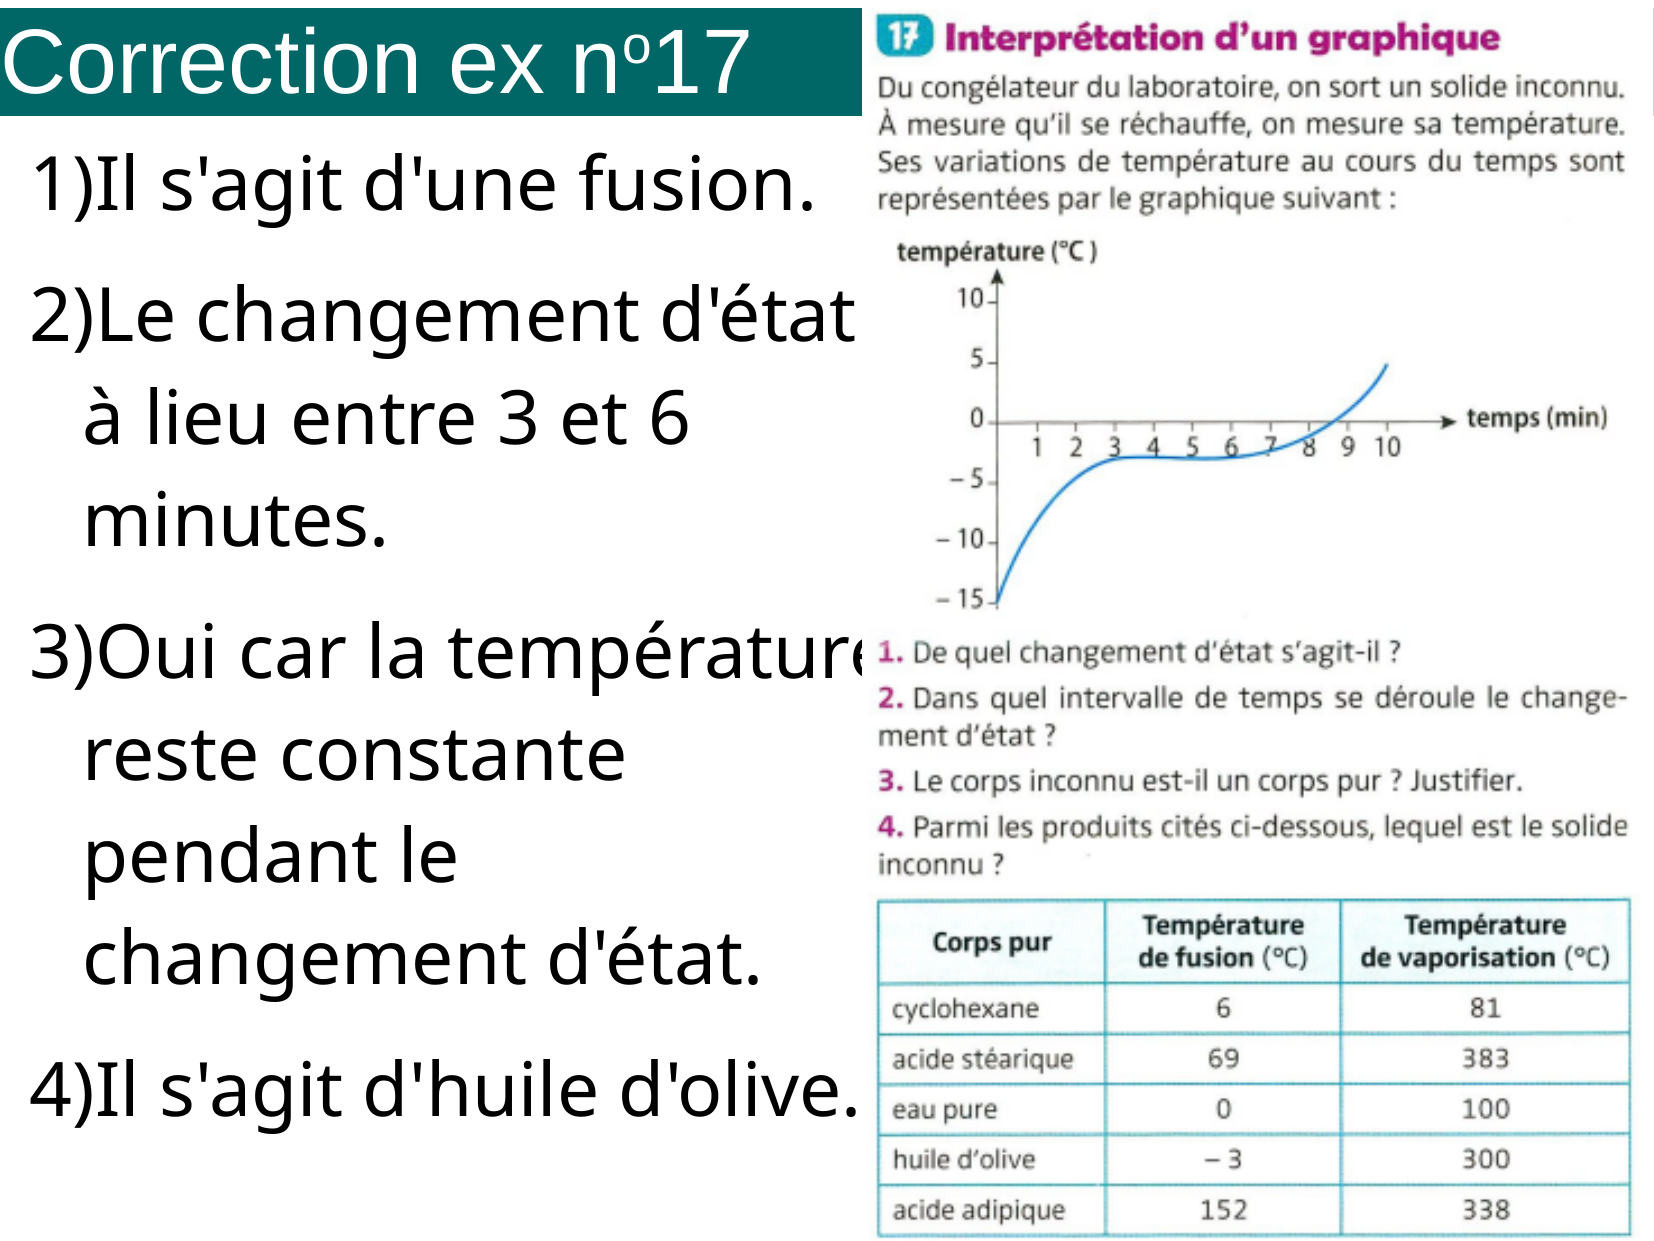

# Correction ex no17
Il s'agit d'une fusion.
Le changement d'état
à lieu entre 3 et 6
minutes.
Oui car la température
reste constante
pendant le
changement d'état.
Il s'agit d'huile d'olive.